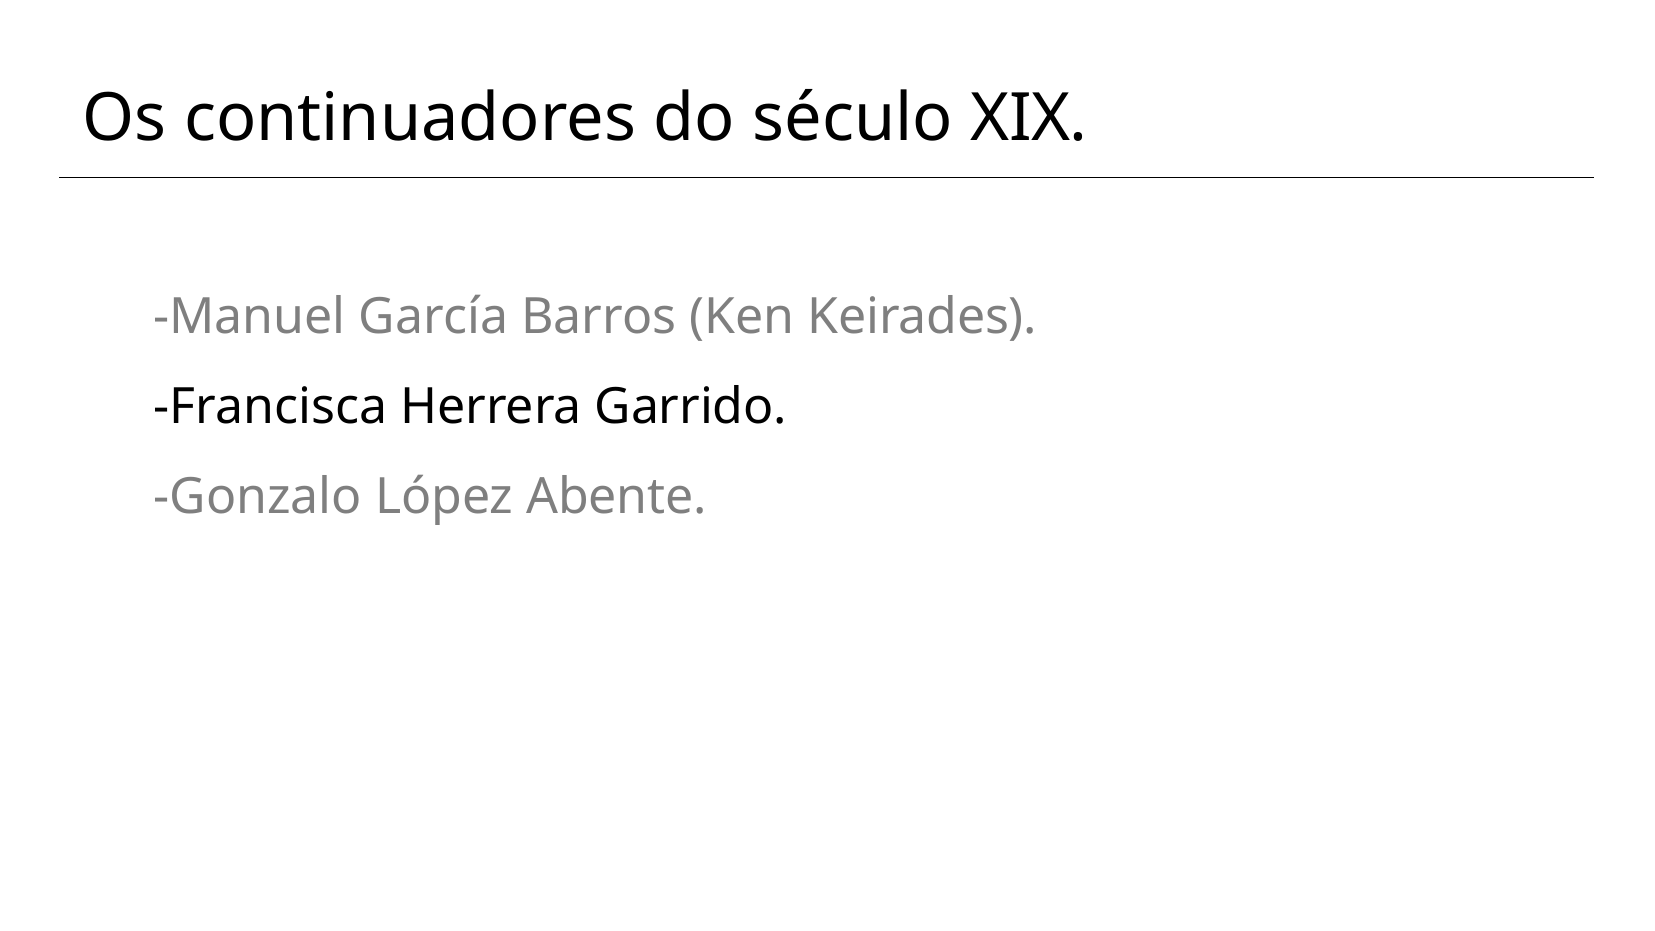

# Os continuadores do século XIX.
-Manuel García Barros (Ken Keirades).
-Francisca Herrera Garrido.
-Gonzalo López Abente.